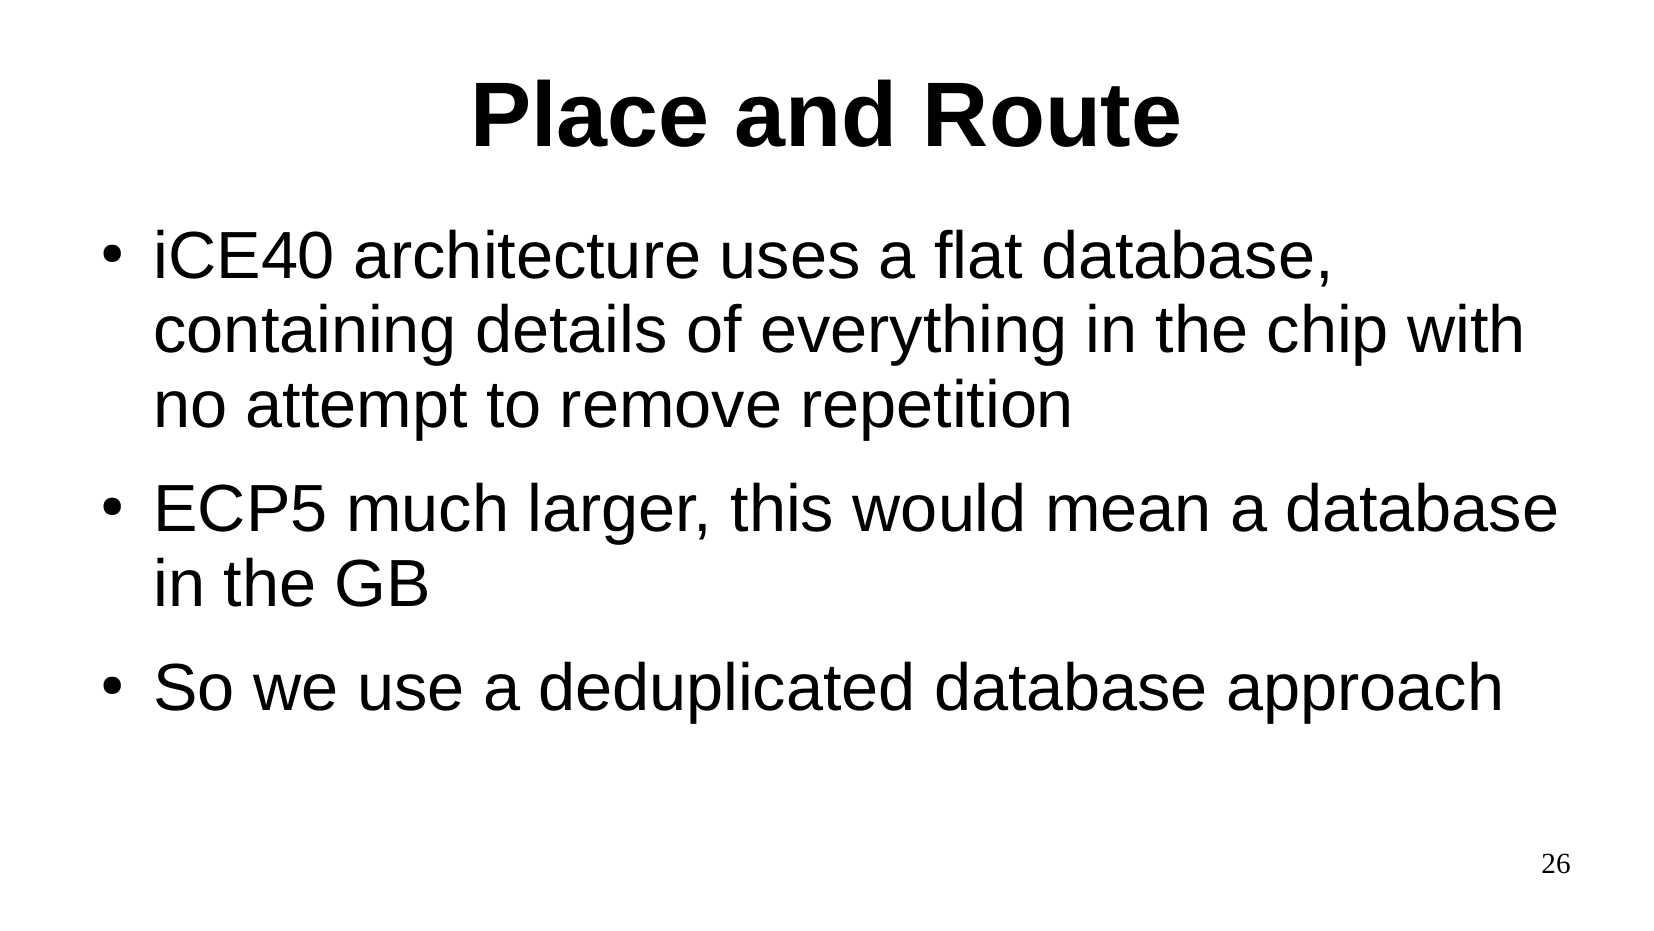

# Place and Route
iCE40 architecture uses a flat database, containing details of everything in the chip with no attempt to remove repetition
ECP5 much larger, this would mean a database in the GB
So we use a deduplicated database approach